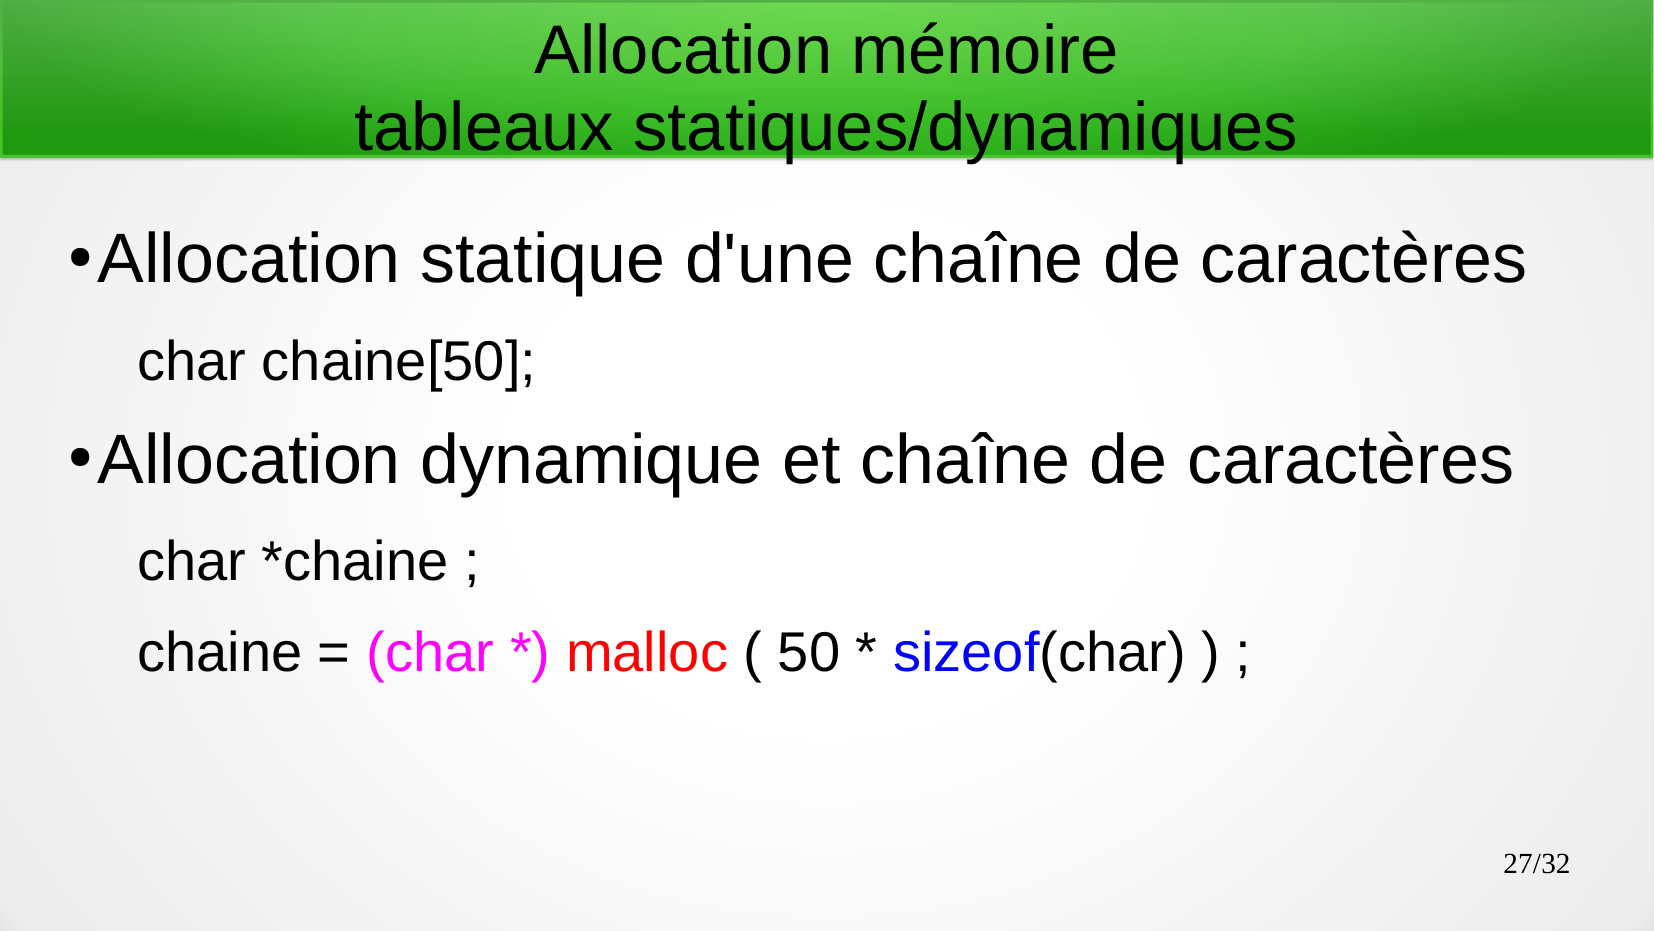

# Allocation mémoire tableaux statiques/dynamiques
Allocation statique d'une chaîne de caractères
char chaine[50];
Allocation dynamique et chaîne de caractères
char *chaine ;
chaine = (char *) malloc ( 50 * sizeof(char) ) ;
27